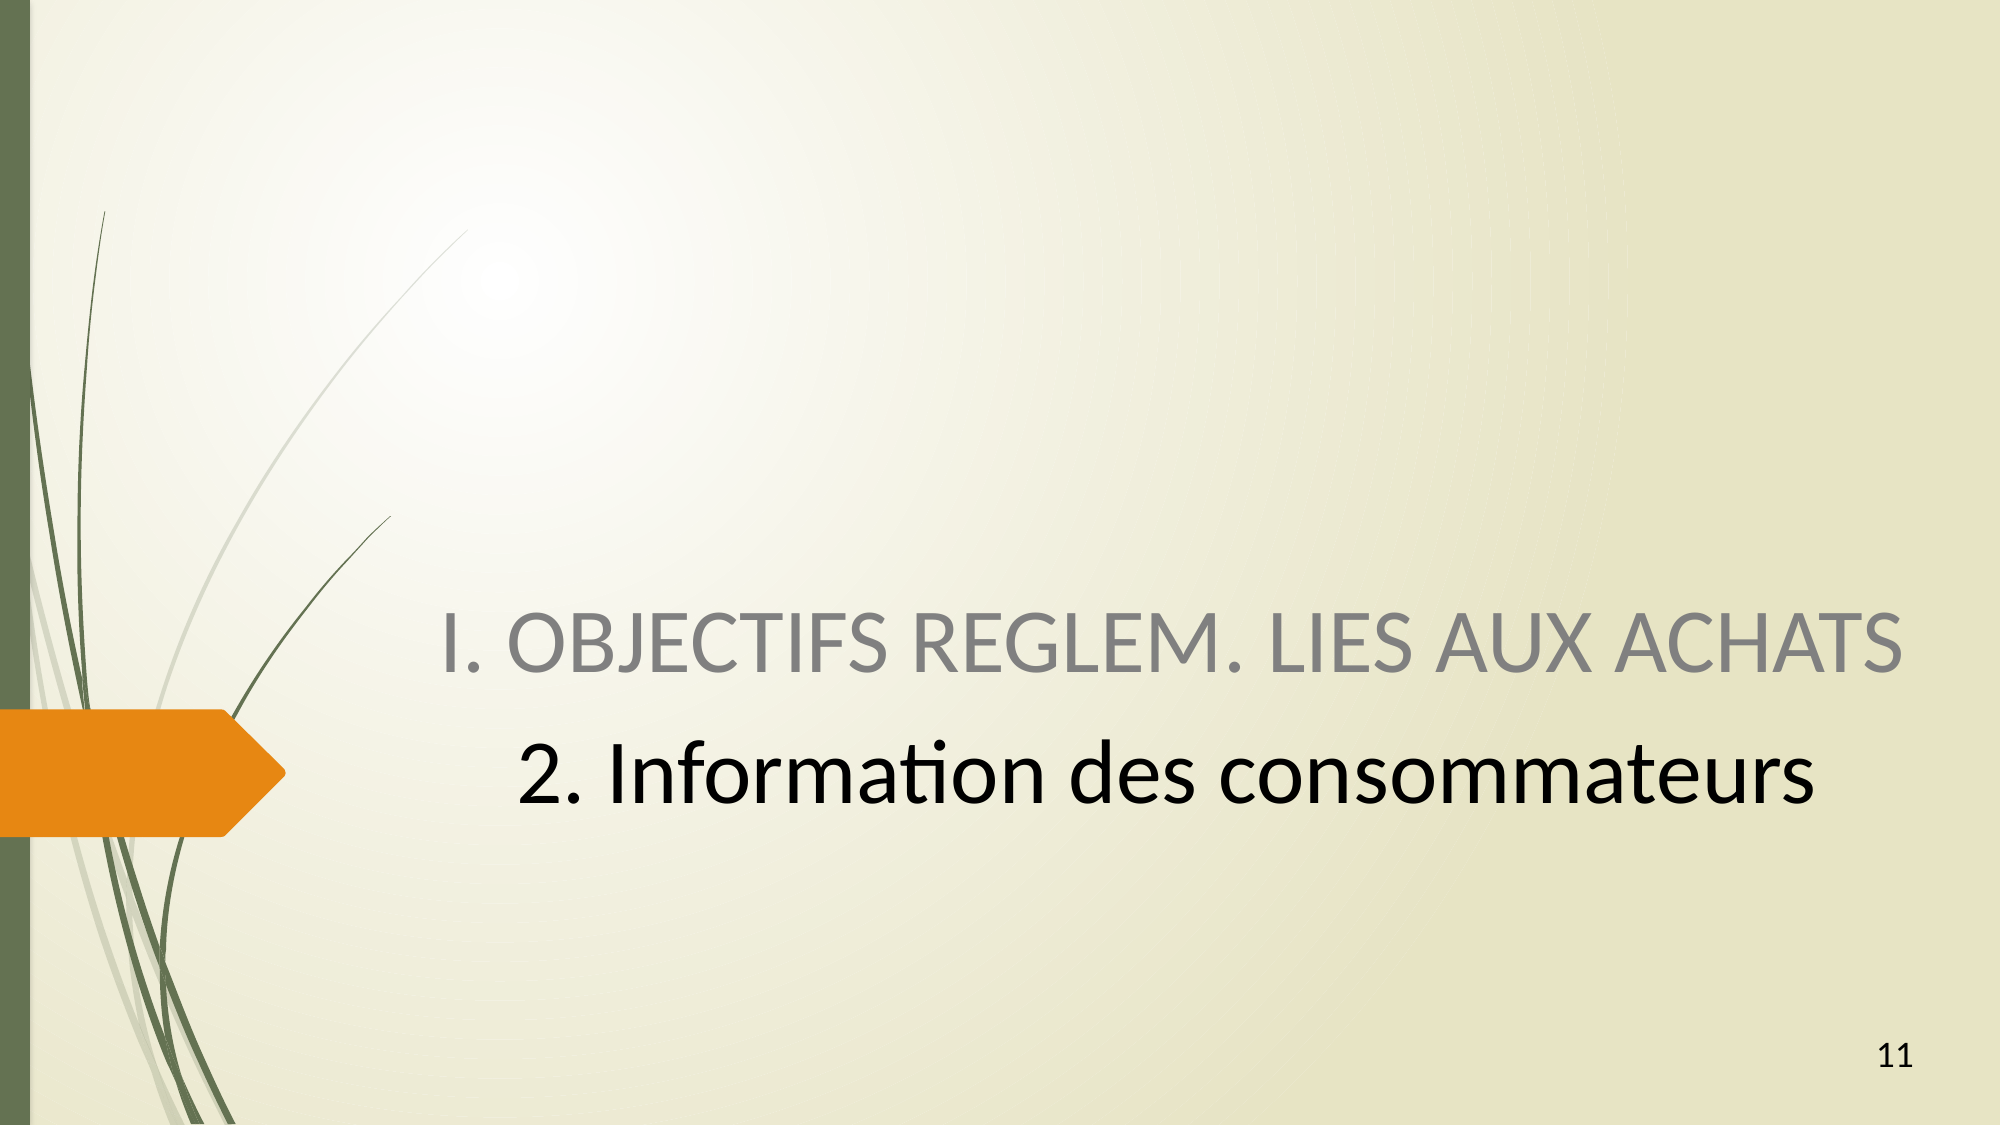

# I. OBJECTIFS REGLEM. LIES AUX ACHATS 2. Information des consommateurs